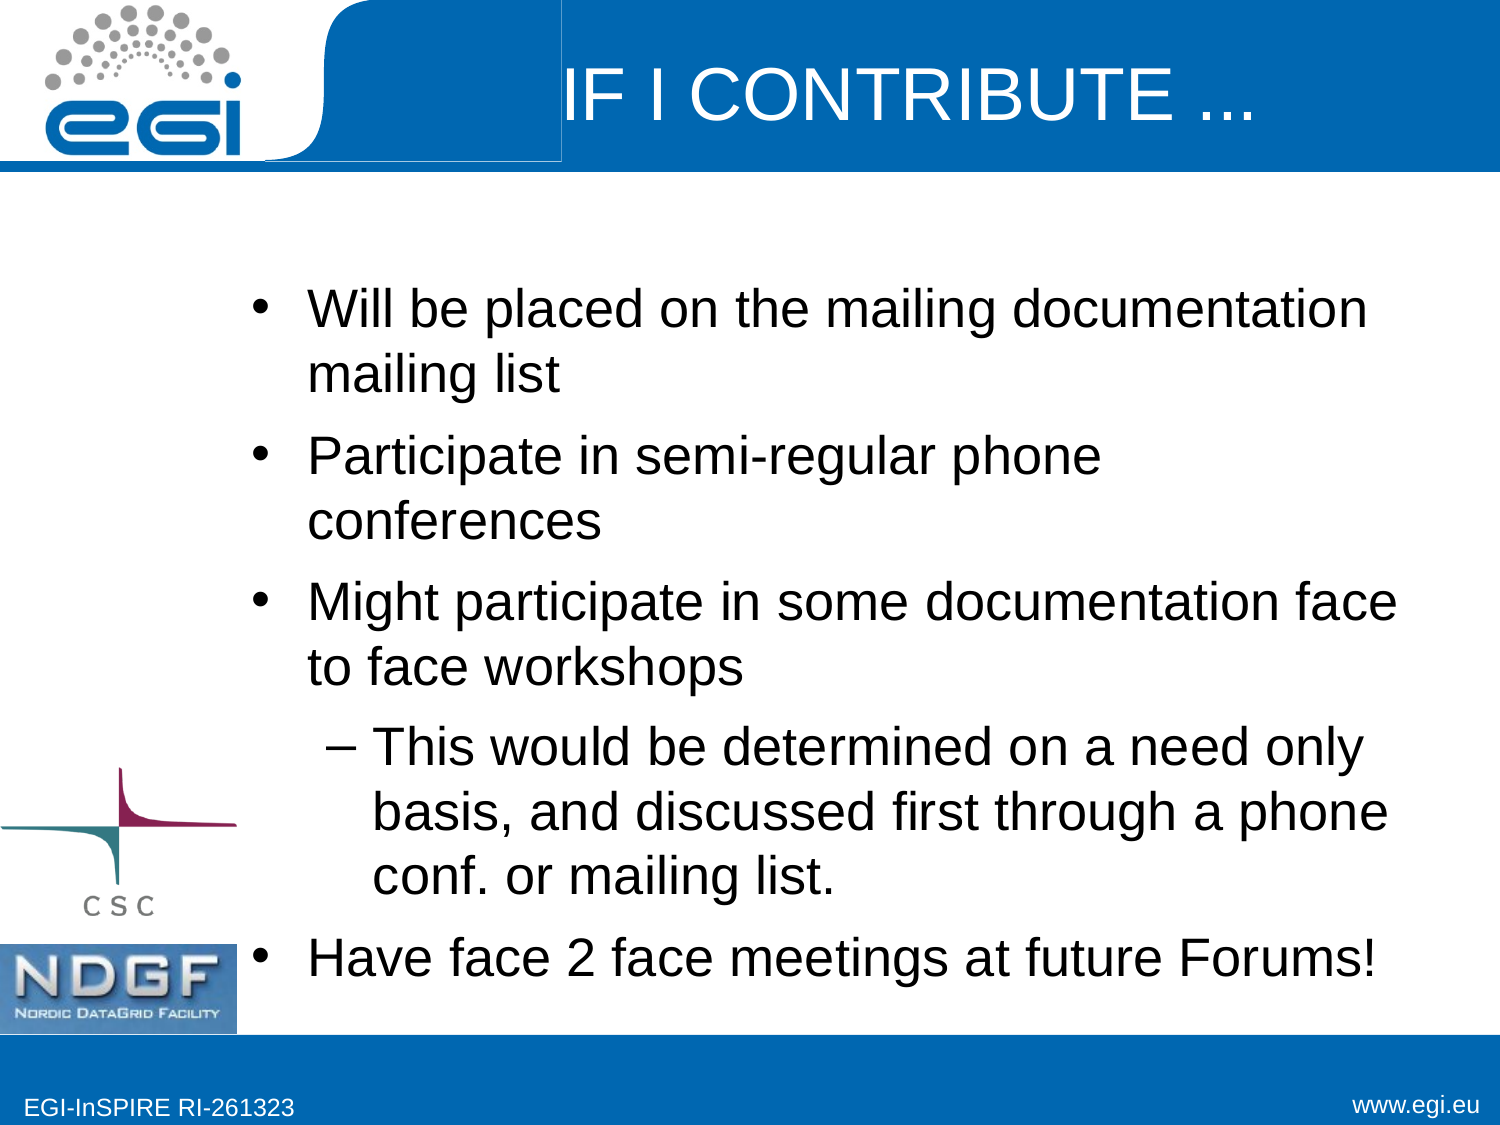

# IF I CONTRIBUTE ...
Will be placed on the mailing documentation mailing list
Participate in semi-regular phone conferences
Might participate in some documentation face to face workshops
This would be determined on a need only basis, and discussed first through a phone conf. or mailing list.
Have face 2 face meetings at future Forums!